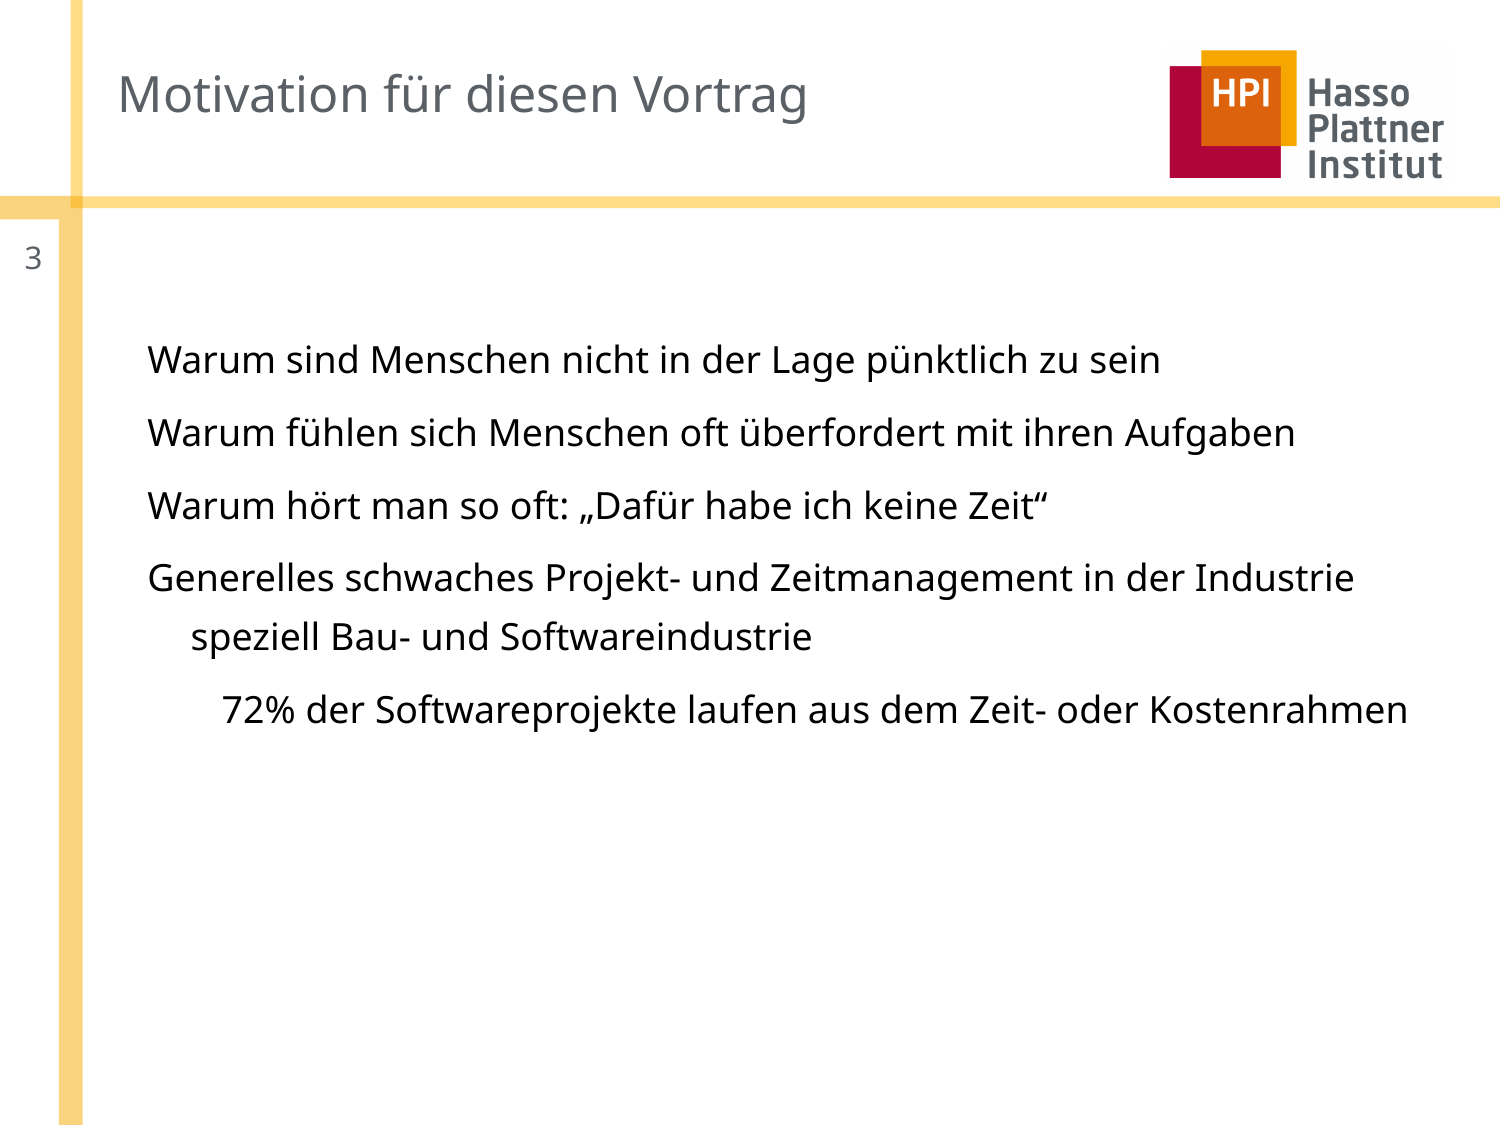

# Motivation für diesen Vortrag
3
Warum sind Menschen nicht in der Lage pünktlich zu sein
Warum fühlen sich Menschen oft überfordert mit ihren Aufgaben
Warum hört man so oft: „Dafür habe ich keine Zeit“
Generelles schwaches Projekt- und Zeitmanagement in der Industrie speziell Bau- und Softwareindustrie
72% der Softwareprojekte laufen aus dem Zeit- oder Kostenrahmen